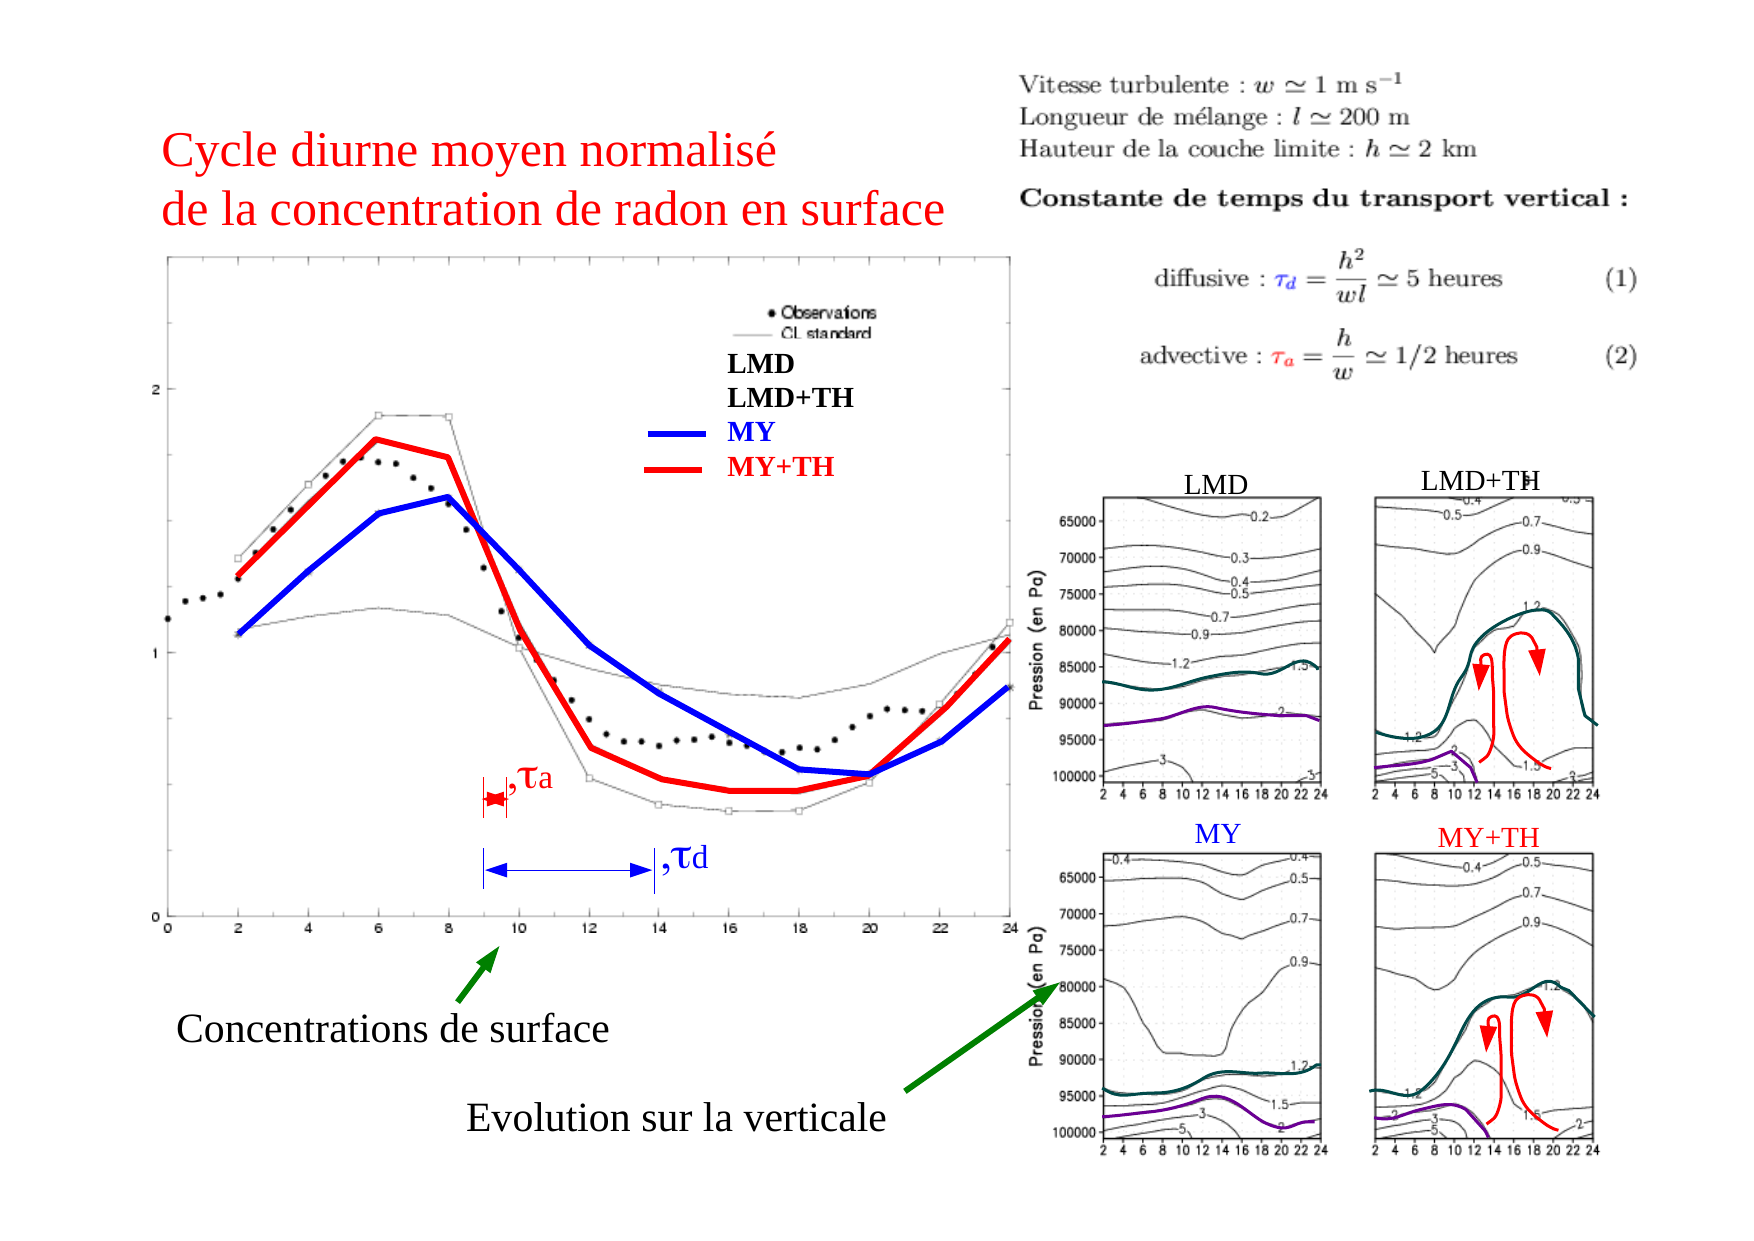

Cycle diurne moyen normalisé
de la concentration de radon en surface
LMD
LMD+TH
MY
MY+TH
LMD+TH
LMD
 ,ta
 MY
 MY+TH
 ,td
Concentrations de surface
Evolution sur la verticale